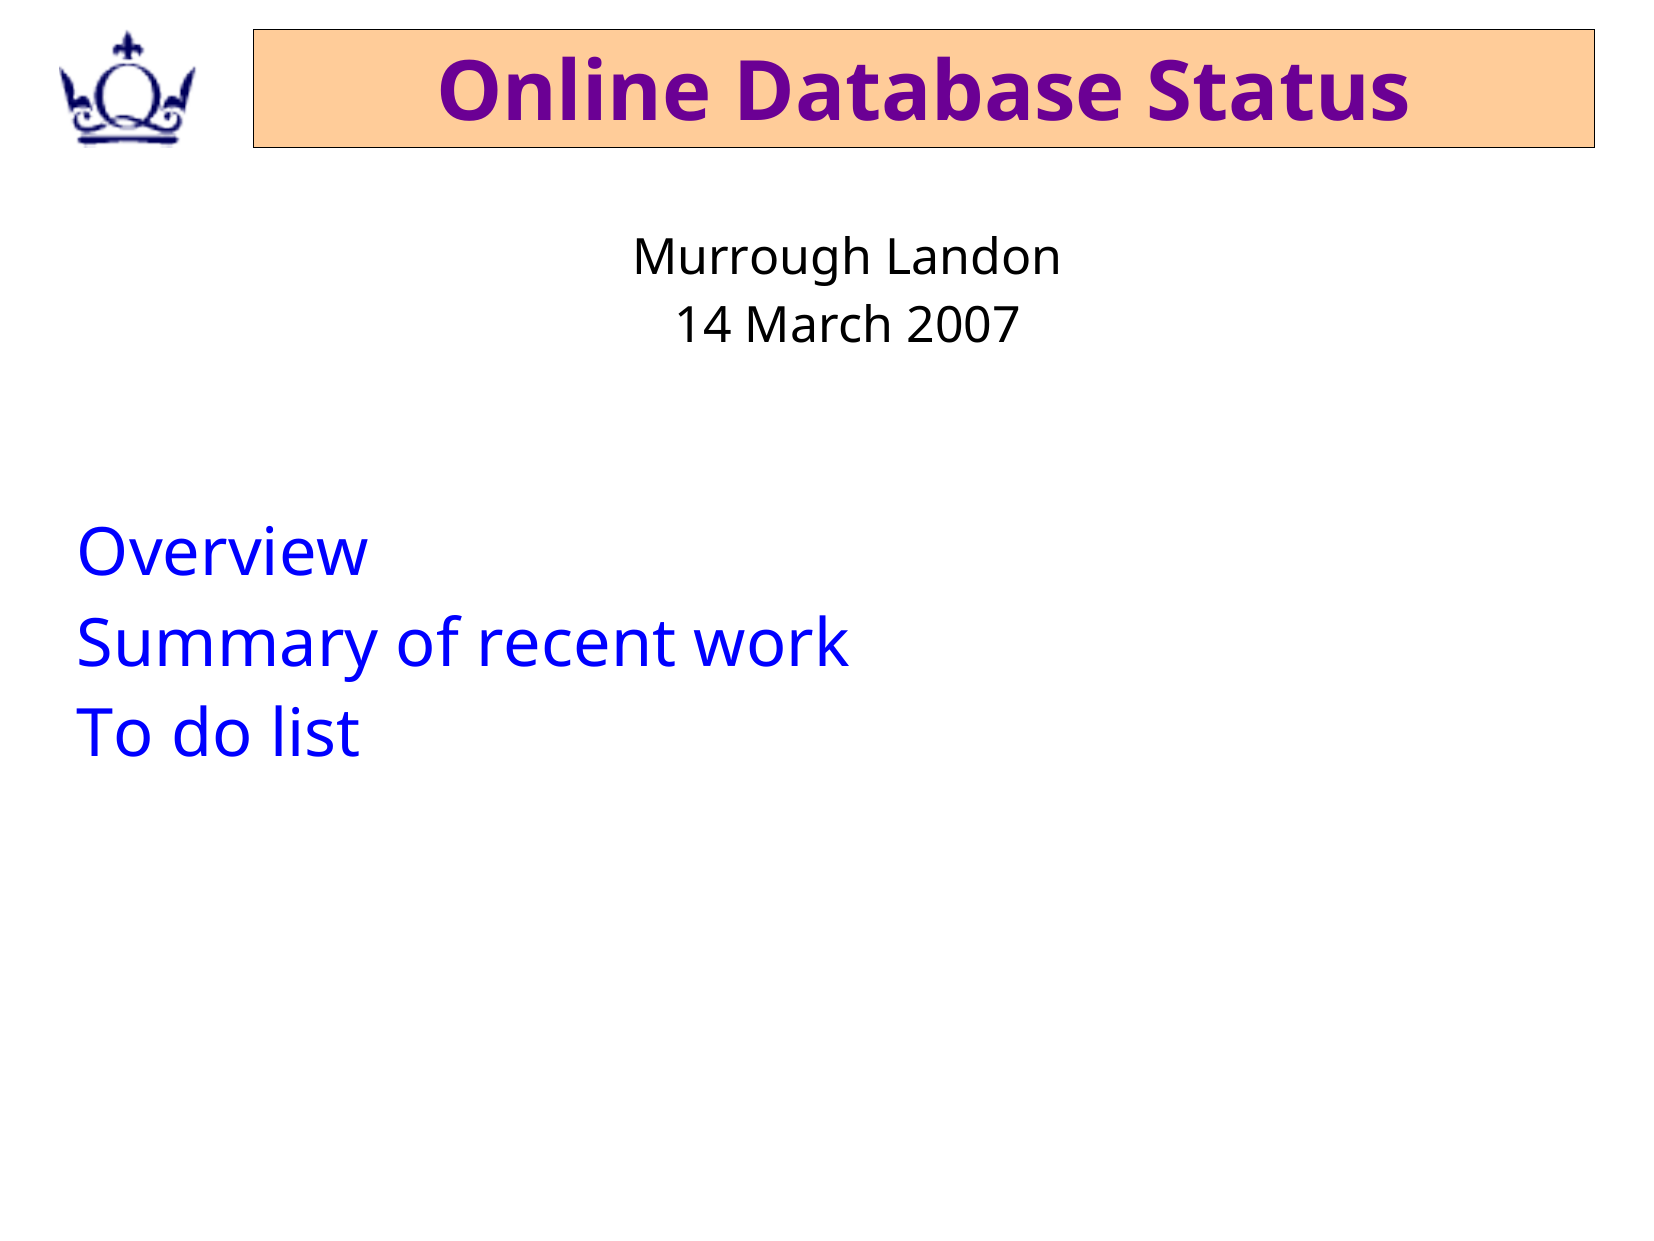

# Online Database Status
Murrough Landon
14 March 2007
Overview
Summary of recent work
To do list